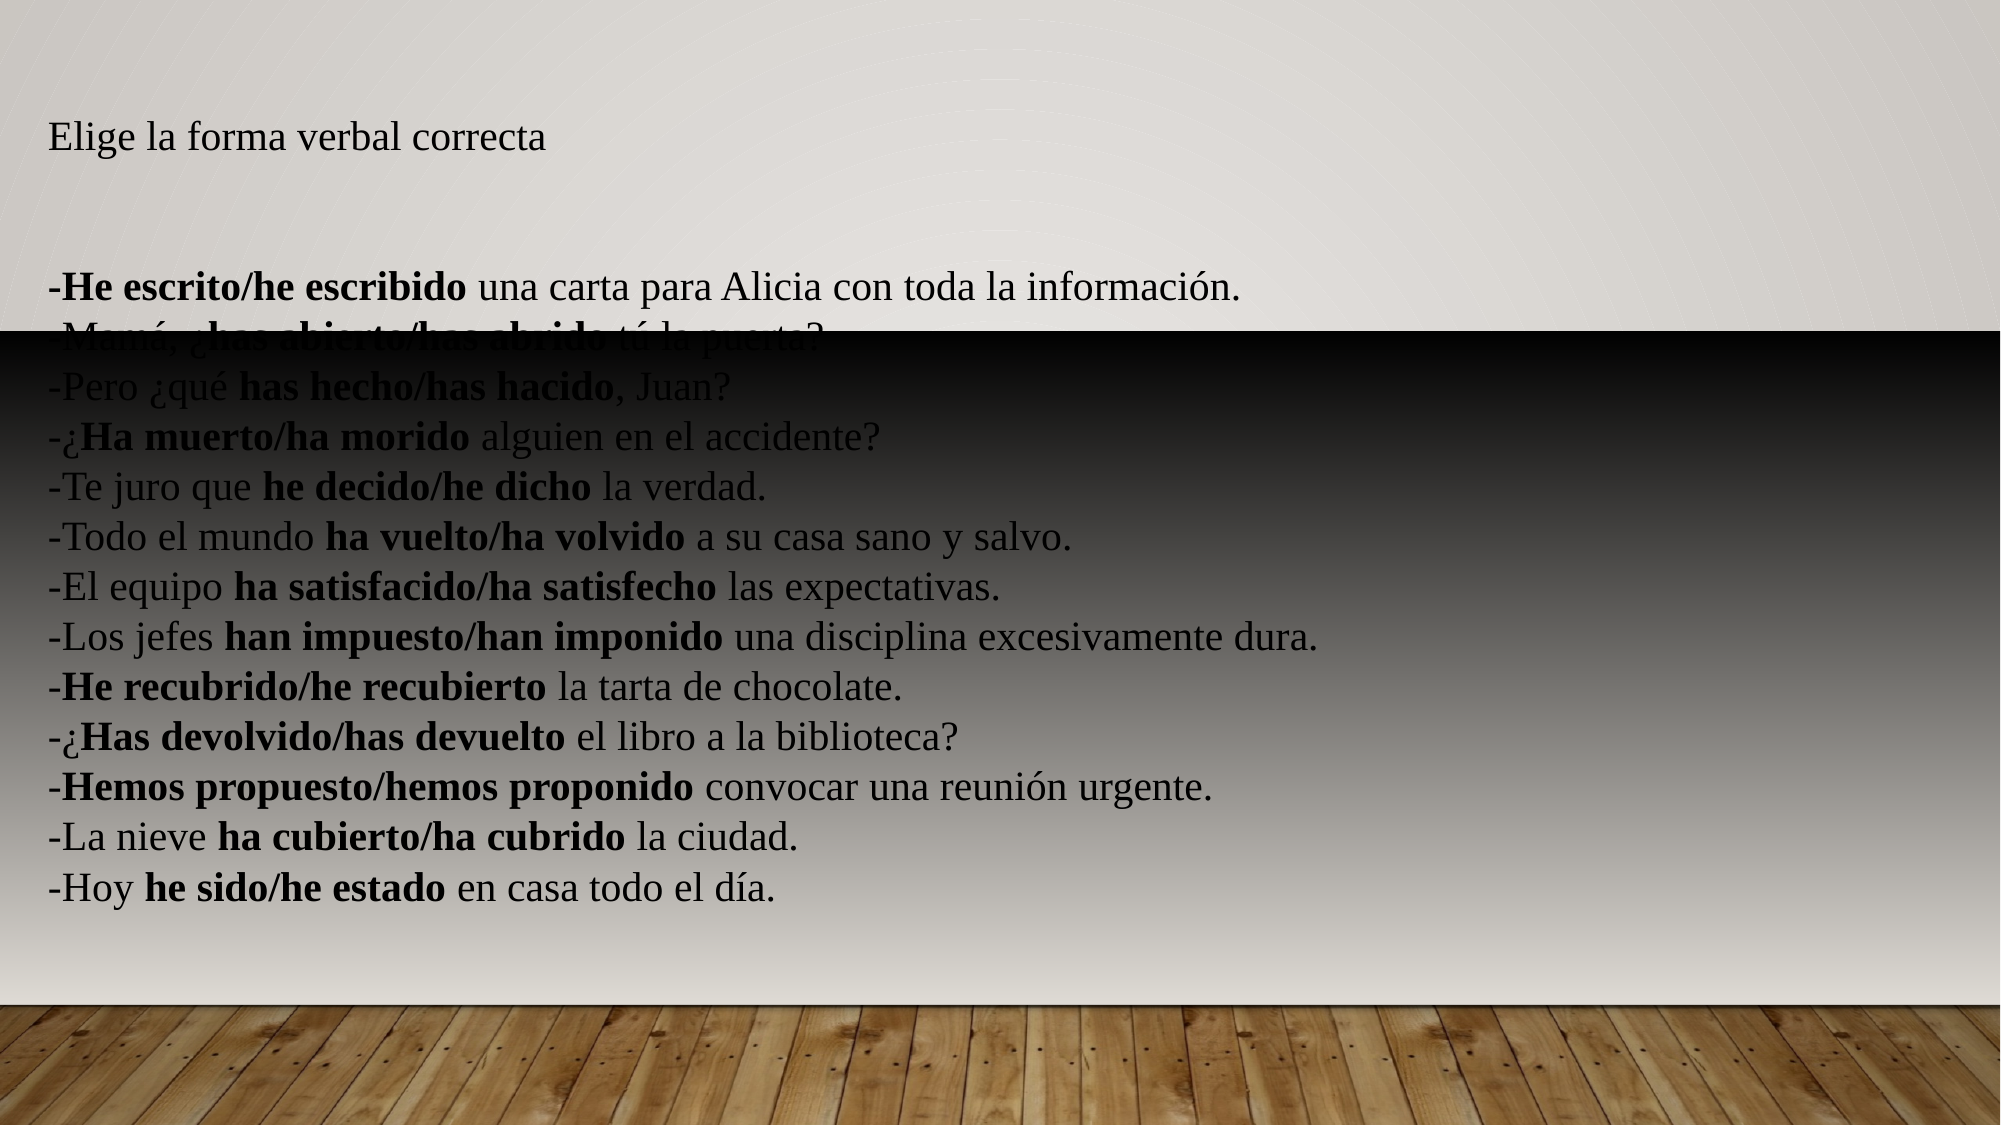

Elige la forma verbal correcta
-He escrito/he escribido una carta para Alicia con toda la información.
-Mamá, ¿has abierto/has abrido tú la puerta?
-Pero ¿qué has hecho/has hacido, Juan?
-¿Ha muerto/ha morido alguien en el accidente?
-Te juro que he decido/he dicho la verdad.
-Todo el mundo ha vuelto/ha volvido a su casa sano y salvo.
-El equipo ha satisfacido/ha satisfecho las expectativas.
-Los jefes han impuesto/han imponido una disciplina excesivamente dura.
-He recubrido/he recubierto la tarta de chocolate.
-¿Has devolvido/has devuelto el libro a la biblioteca?
-Hemos propuesto/hemos proponido convocar una reunión urgente.
-La nieve ha cubierto/ha cubrido la ciudad.
-Hoy he sido/he estado en casa todo el día.